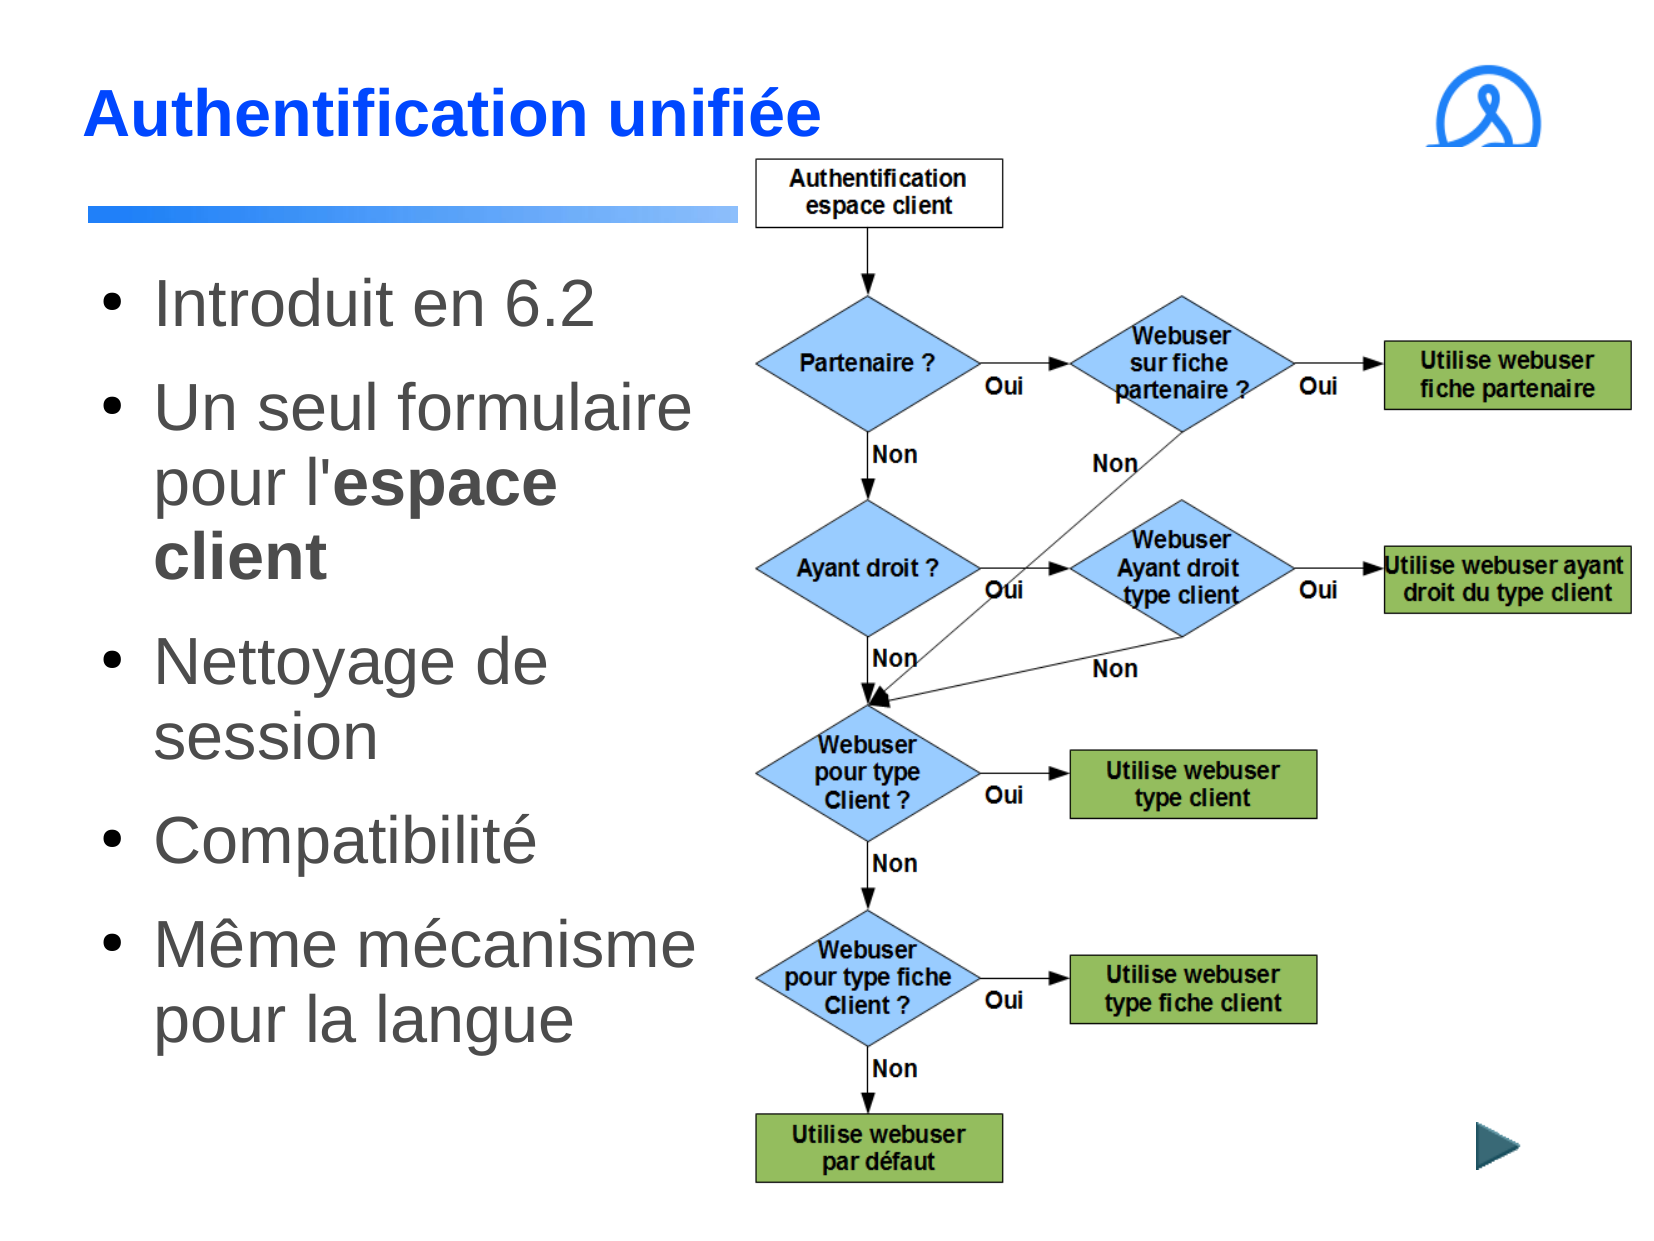

# Authentification unifiée
Introduit en 6.2
Un seul formulaire pour l'espace client
Nettoyage de session
Compatibilité
Même mécanisme pour la langue